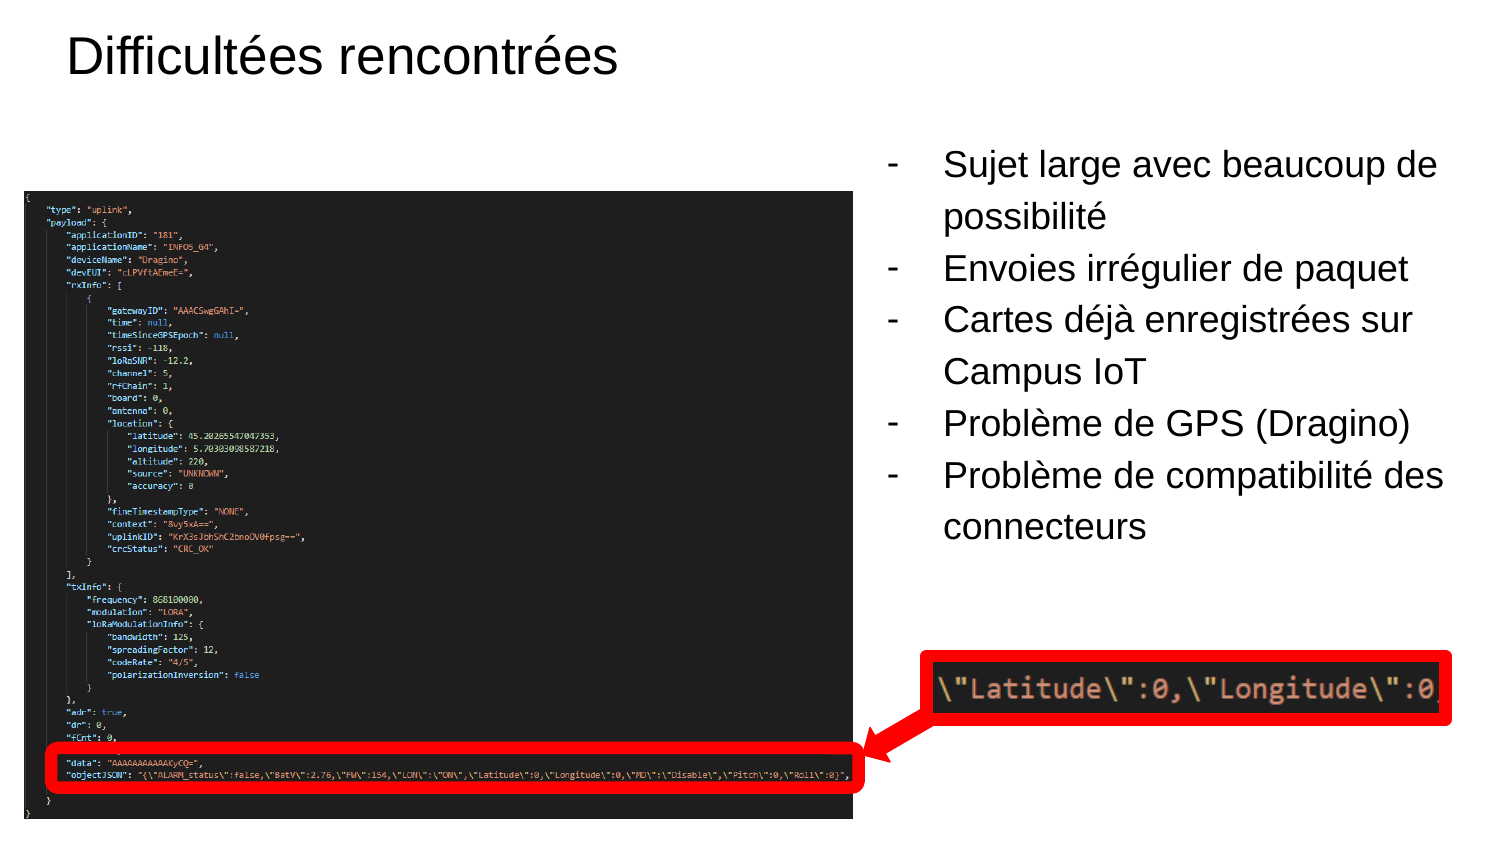

Difficultées rencontrées
# Sujet large avec beaucoup de possibilité
Envoies irrégulier de paquet
Cartes déjà enregistrées sur Campus IoT
Problème de GPS (Dragino)
Problème de compatibilité des connecteurs